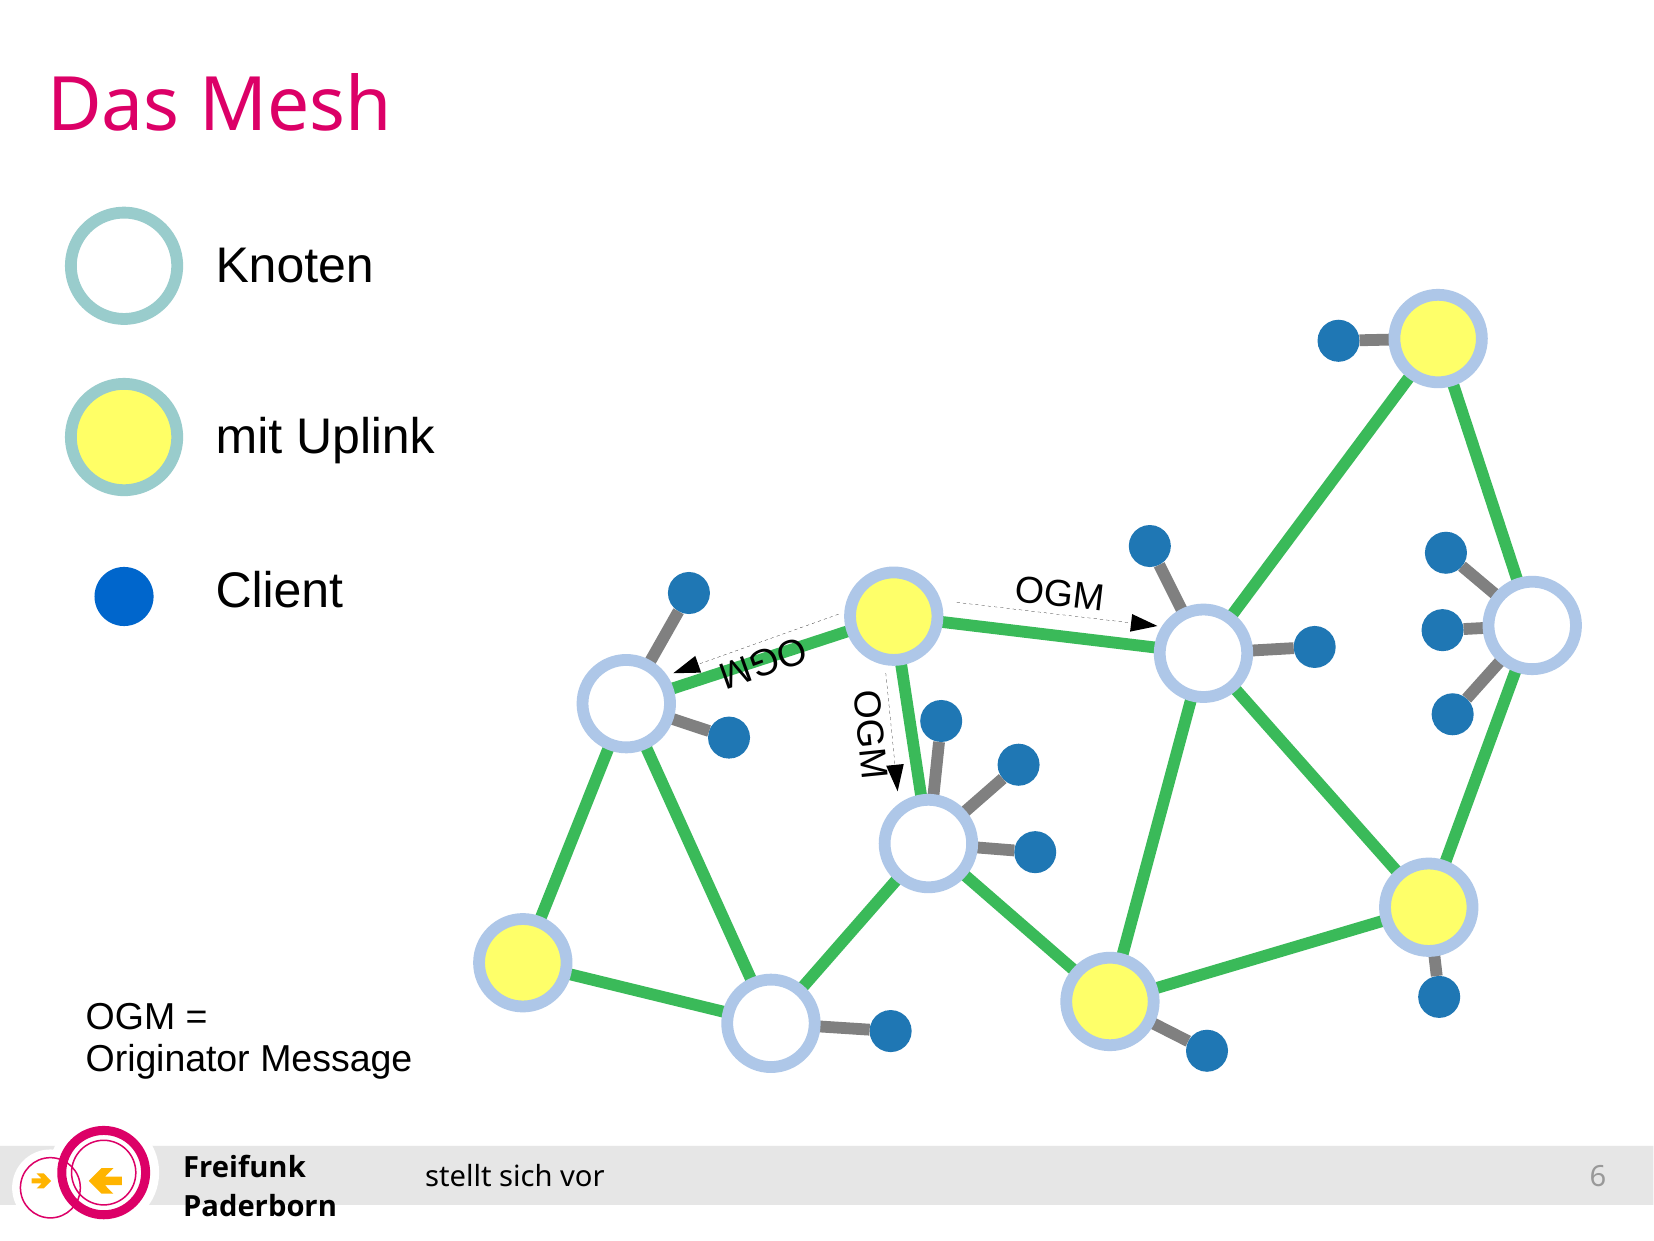

# Das Mesh
Knoten
mit Uplink
Client
OGM
OGM
OGM
OGM =
Originator Message
stellt sich vor
6